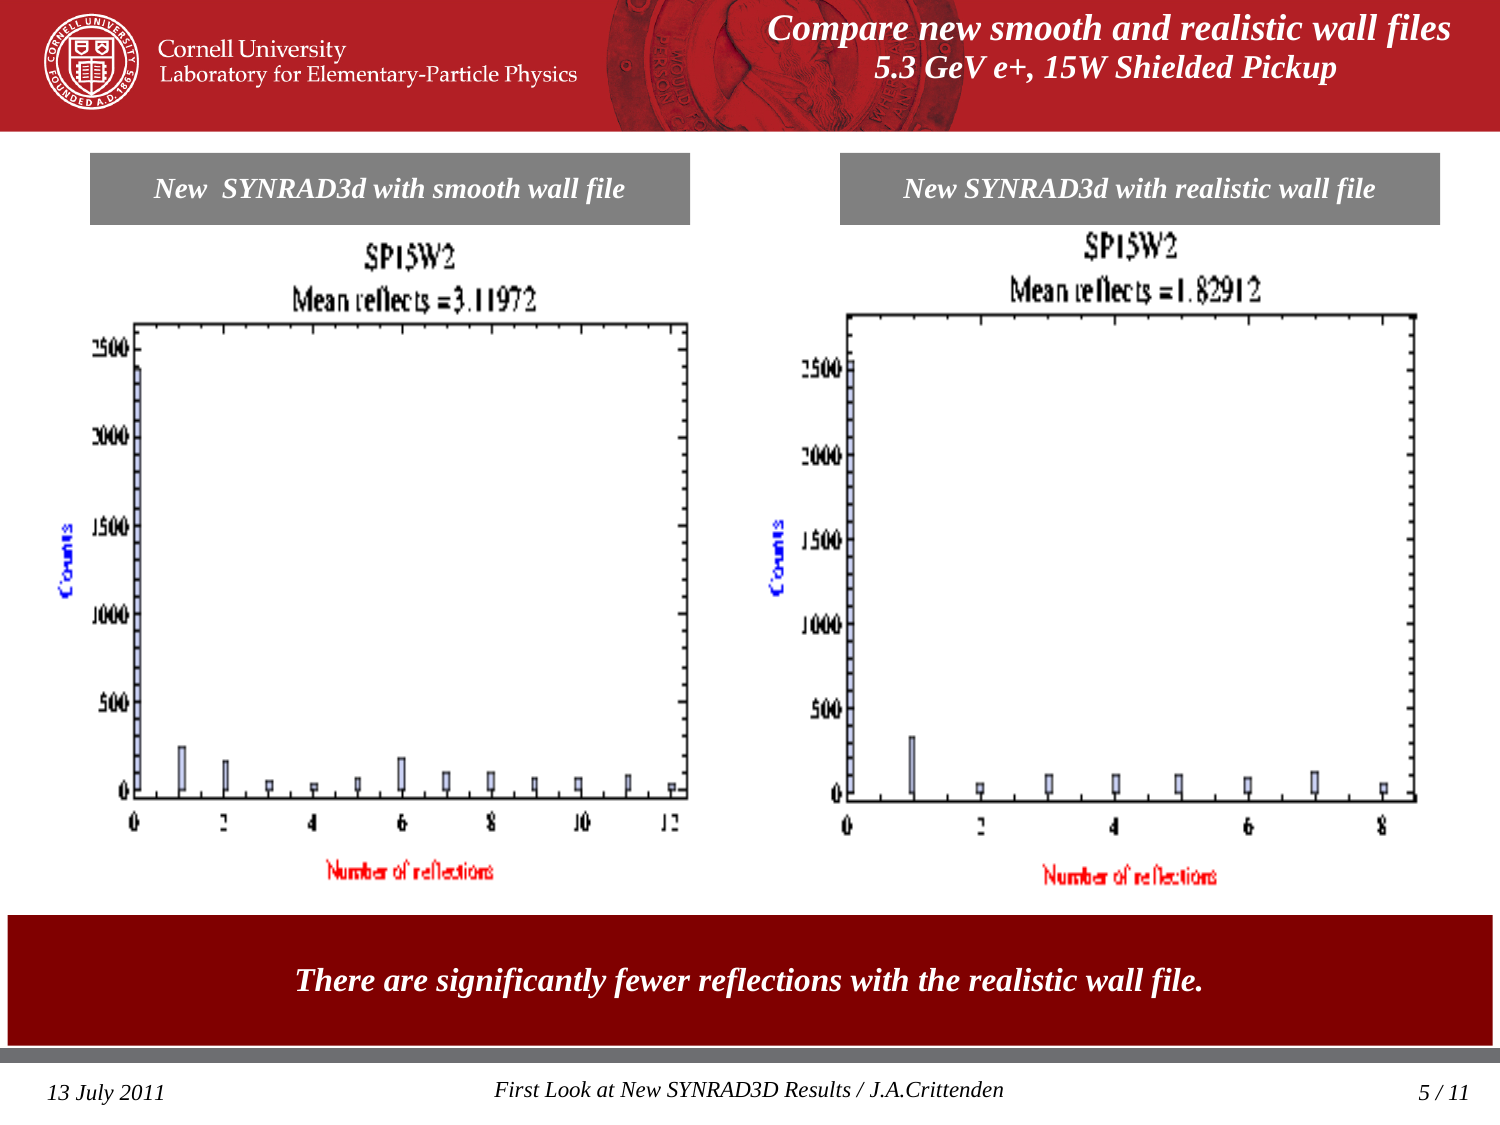

Compare new smooth and realistic wall files
5.3 GeV e+, 15W Shielded Pickup
New SYNRAD3d with smooth wall file
New SYNRAD3d with realistic wall file
There are significantly fewer reflections with the realistic wall file.